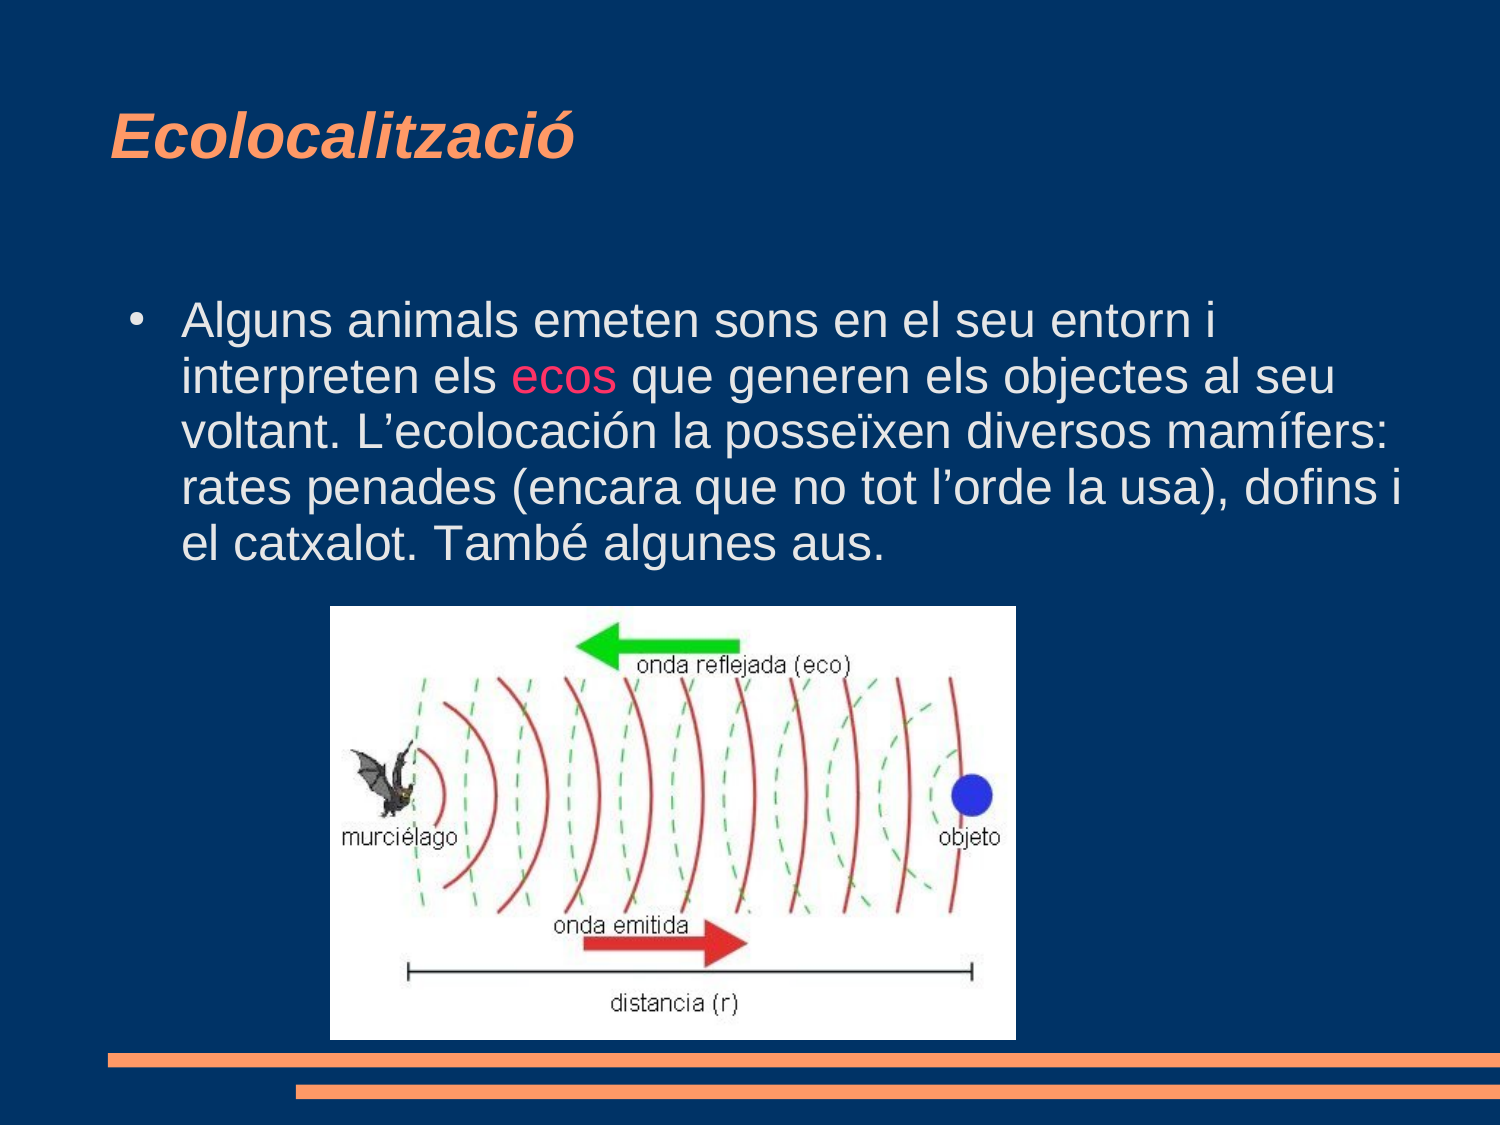

# Ecolocalització
Alguns animals emeten sons en el seu entorn i interpreten els ecos que generen els objectes al seu voltant. L’ecolocación la posseïxen diversos mamífers: rates penades (encara que no tot l’orde la usa), dofins i el catxalot. També algunes aus.